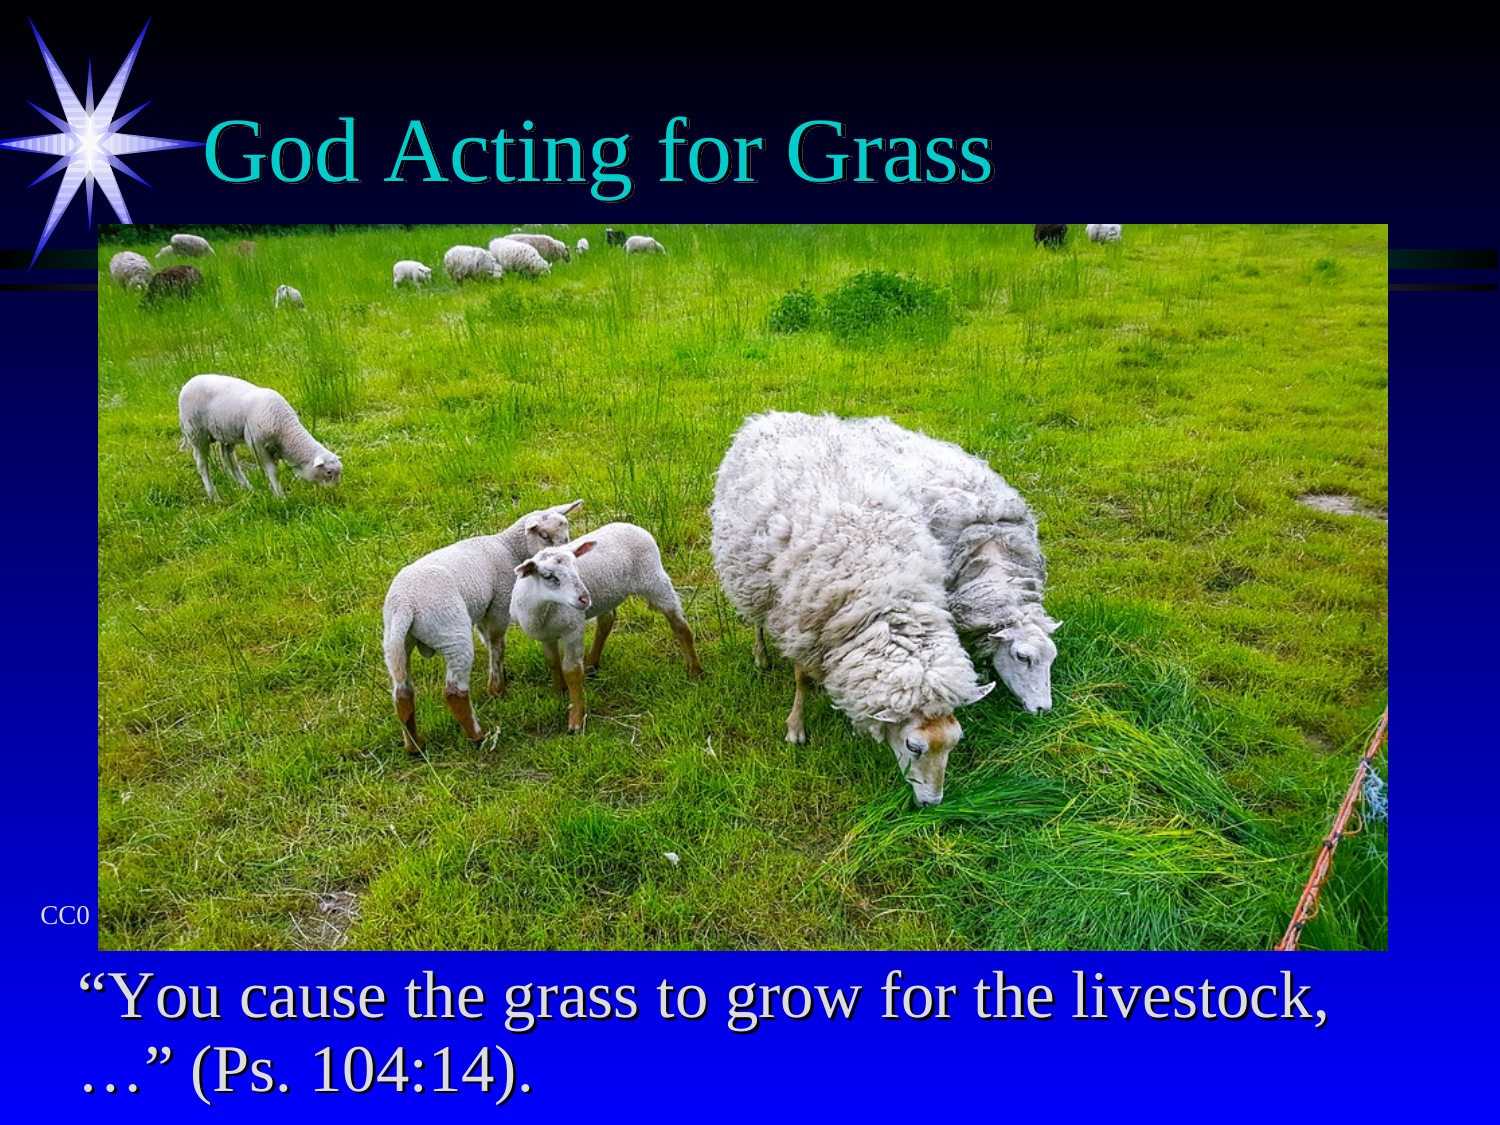

# God Acting for Grass
CC0
“You cause the grass to grow for the livestock, …” (Ps. 104:14).